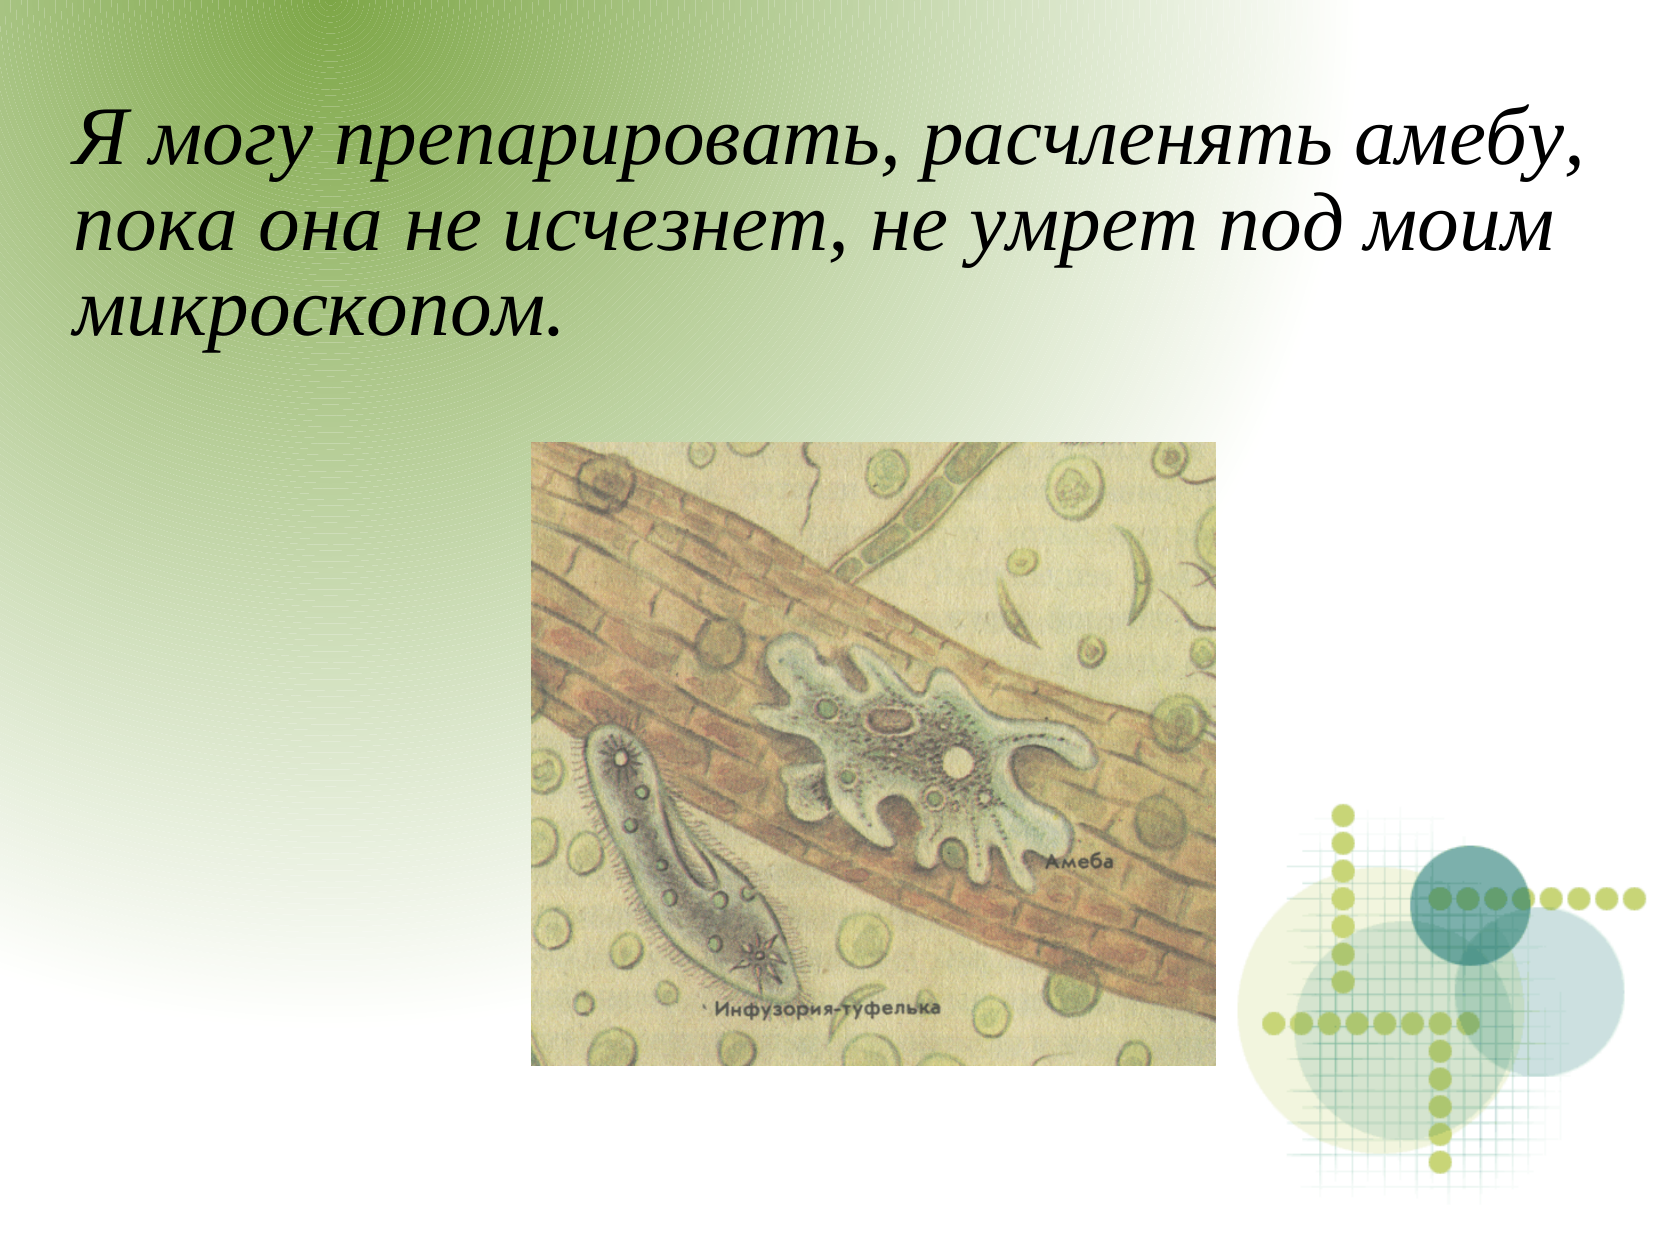

Я могу препарировать, расчленять амебу, пока она не исчезнет, не умрет под моим микроскопом.